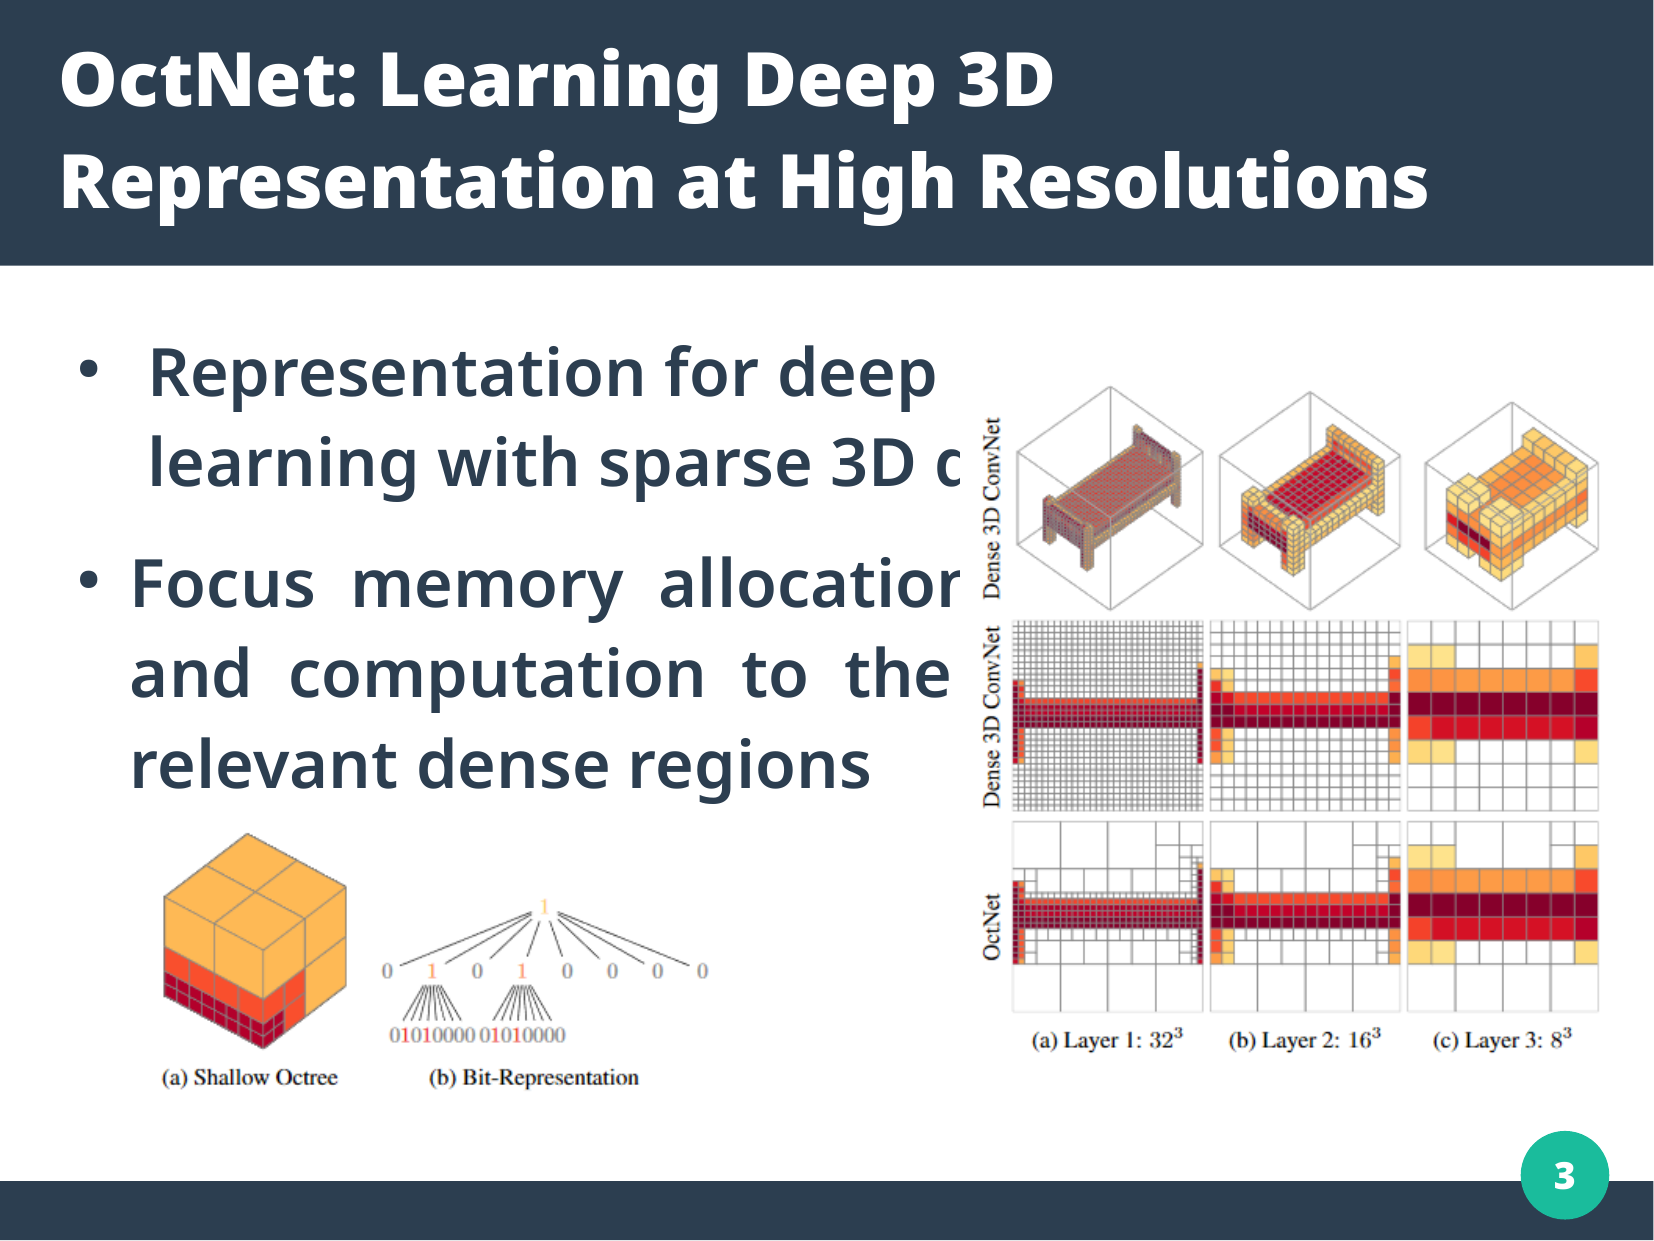

# OctNet: Learning Deep 3D Representation at High Resolutions
 Representation for deep
 learning with sparse 3D data
Focus memory allocation
and computation to the
relevant dense regions
3